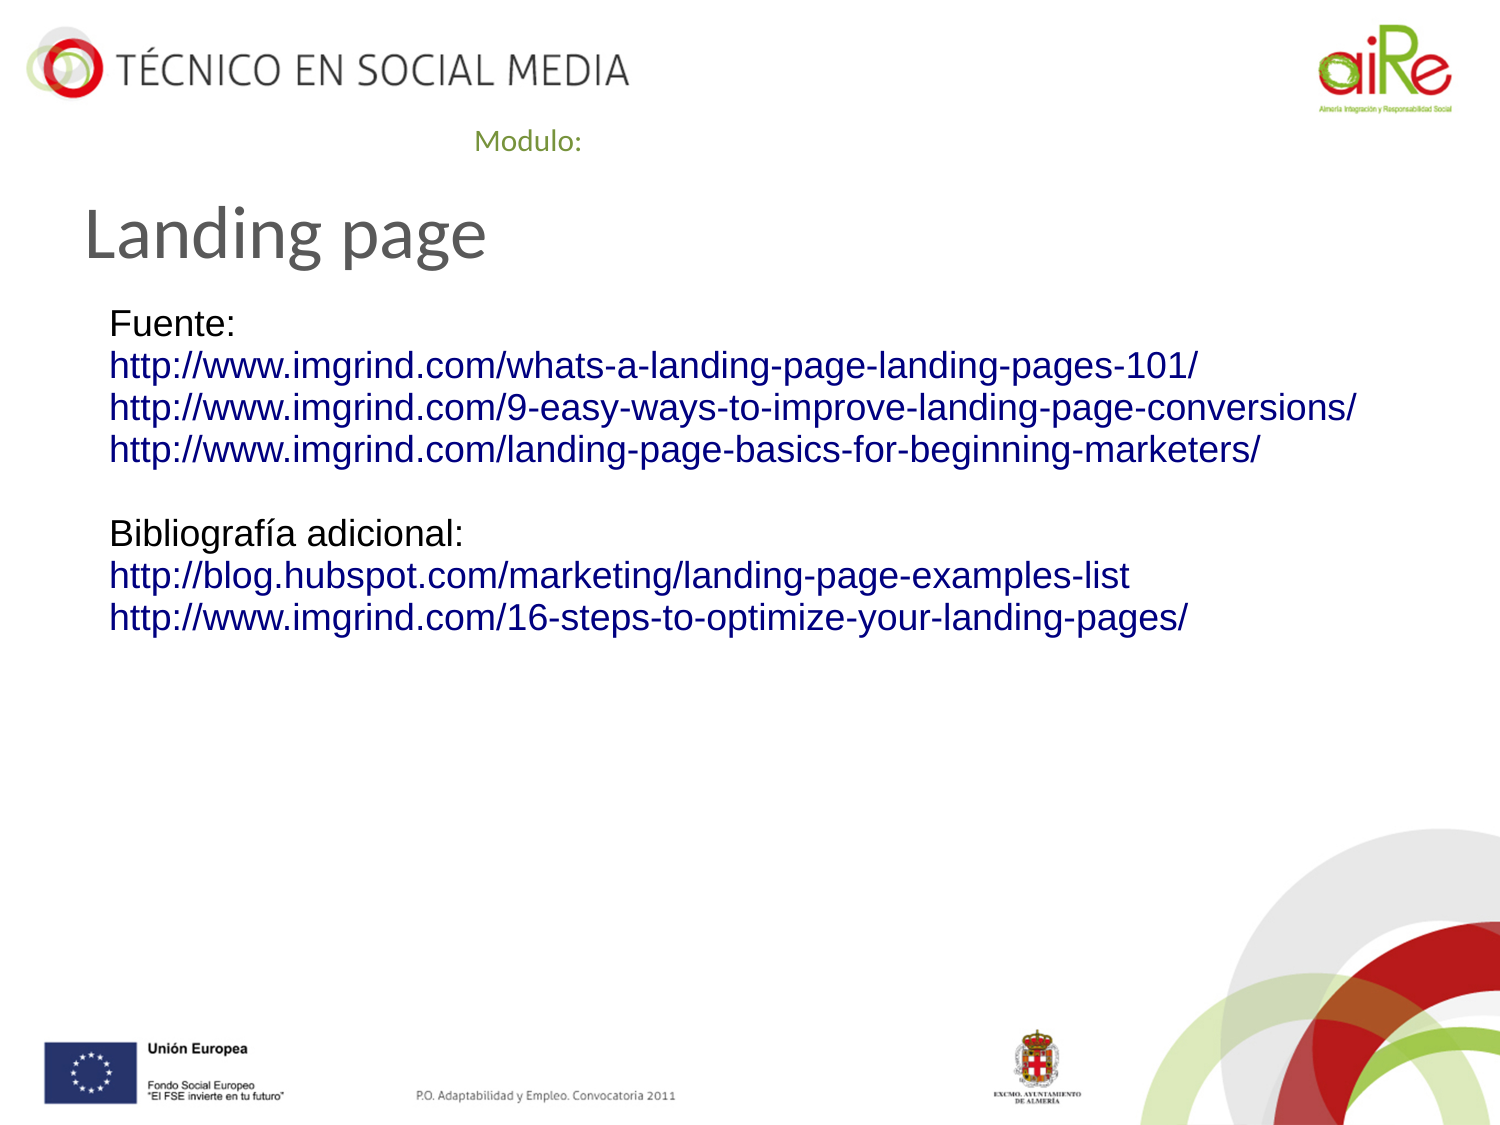

# Modulo:
Landing page
Fuente:
http://www.imgrind.com/whats-a-landing-page-landing-pages-101/
http://www.imgrind.com/9-easy-ways-to-improve-landing-page-conversions/
http://www.imgrind.com/landing-page-basics-for-beginning-marketers/
Bibliografía adicional:
http://blog.hubspot.com/marketing/landing-page-examples-list
http://www.imgrind.com/16-steps-to-optimize-your-landing-pages/